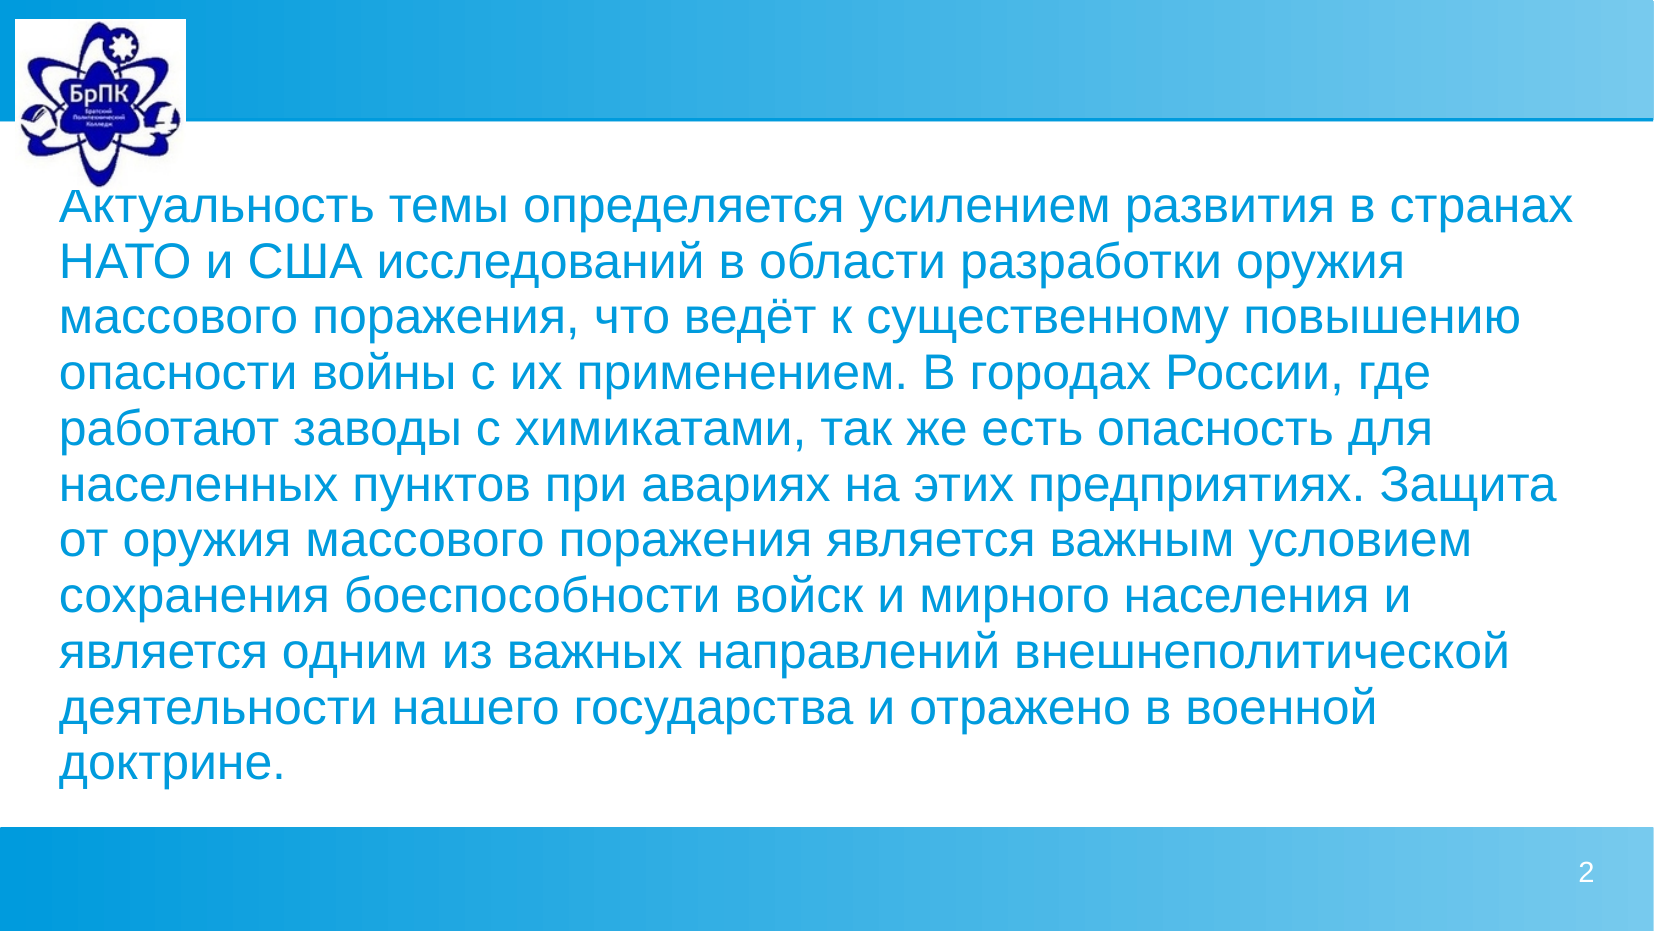

# Актуальность темы определяется усилением развития в странах НАТО и США исследований в области разработки оружия массового поражения, что ведёт к существенному повышению опасности войны с их применением. В городах России, где работают заводы с химикатами, так же есть опасность для населенных пунктов при авариях на этих предприятиях. Защита от оружия массового поражения является важным условием сохранения боеспособности войск и мирного населения и является одним из важных направлений внешнеполитической деятельности нашего государства и отражено в военной доктрине.
2